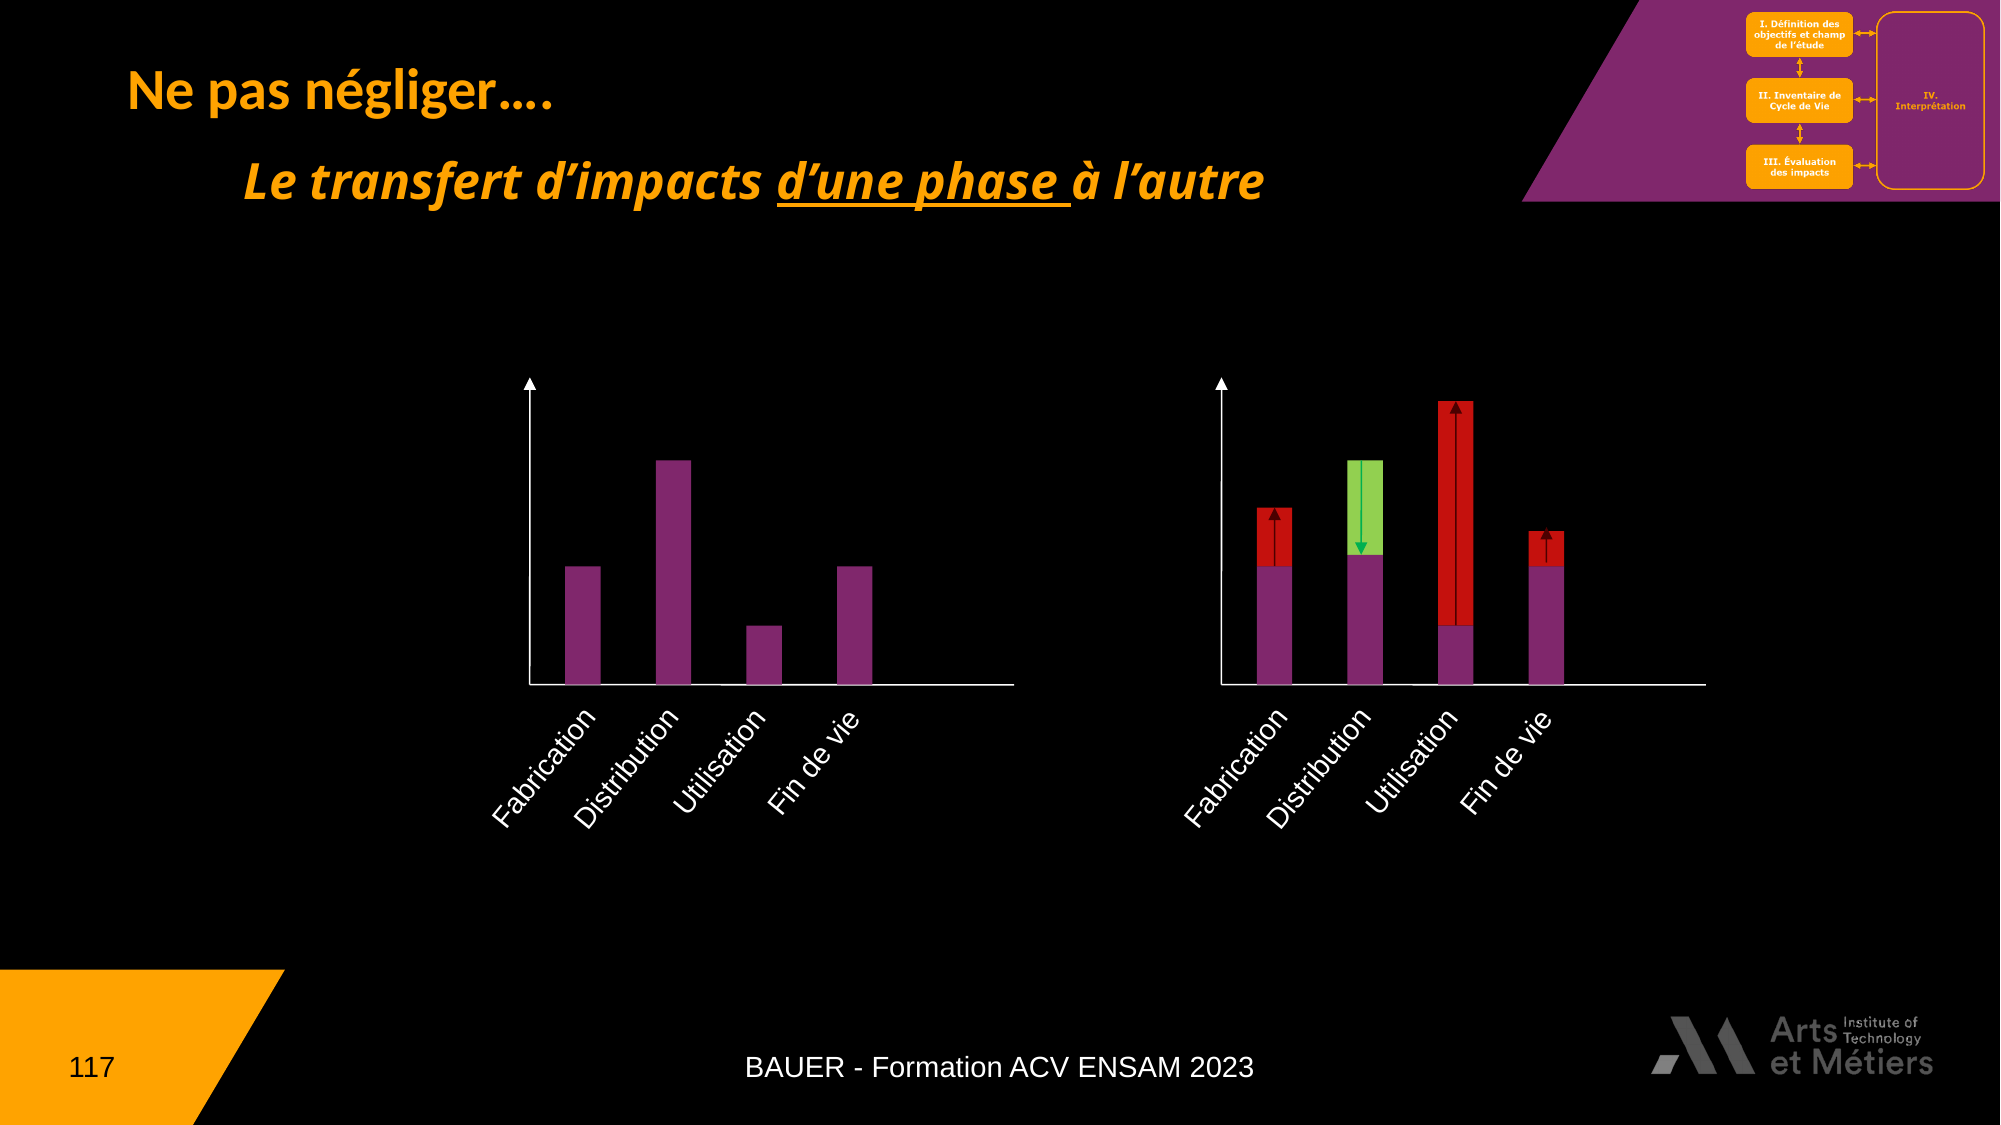

# Ne pas négliger….
Le transfert d’impacts d’une phase à l’autre
Utilisation
Utilisation
Fin de vie
Fin de vie
Fabrication
Fabrication
Distribution
Distribution